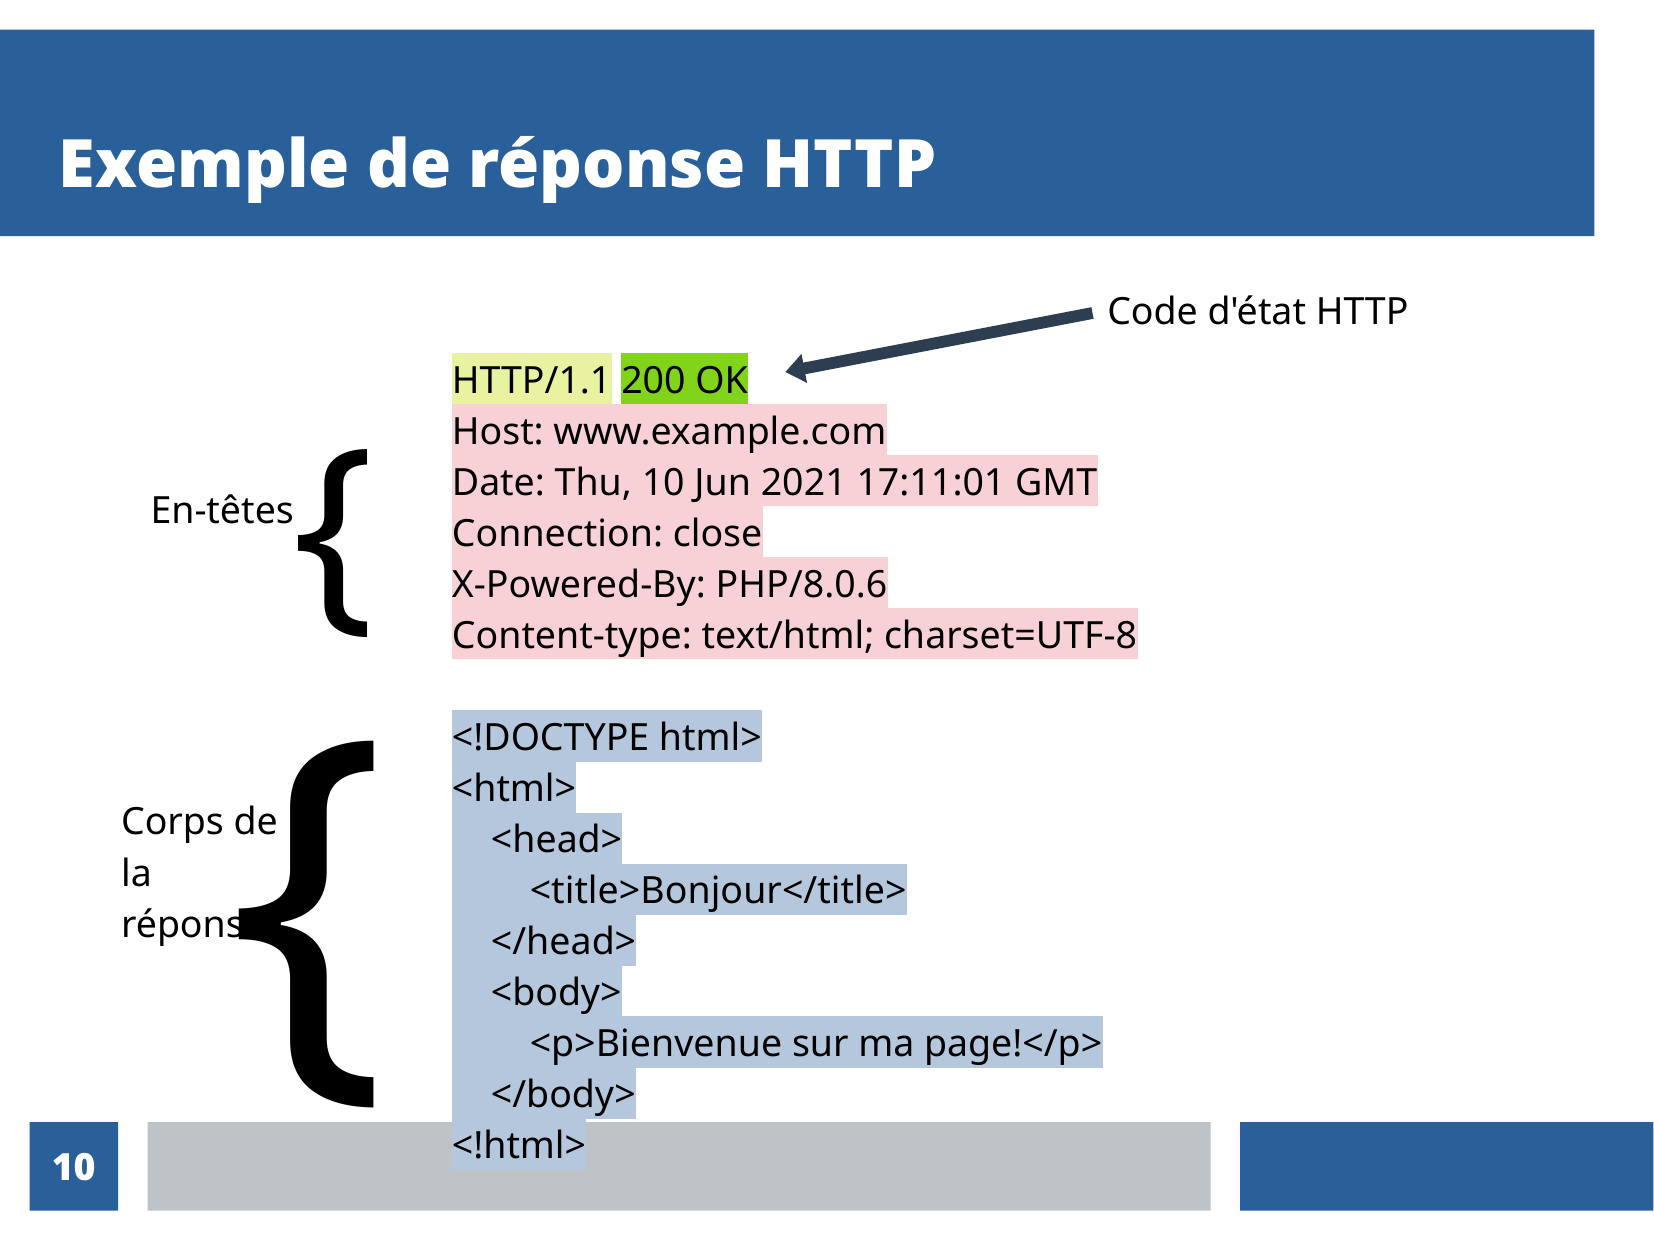

# Exemple de réponse HTTP
Code d'état HTTP
HTTP/1.1 200 OK
Host: www.example.com
Date: Thu, 10 Jun 2021 17:11:01 GMT
Connection: close
X-Powered-By: PHP/8.0.6
Content-type: text/html; charset=UTF-8
<!DOCTYPE html>
<html>
 <head>
 <title>Bonjour</title>
 </head>
 <body>
 <p>Bienvenue sur ma page!</p>
 </body>
<!html>
{
En-têtes
{
Corps de la réponse
10